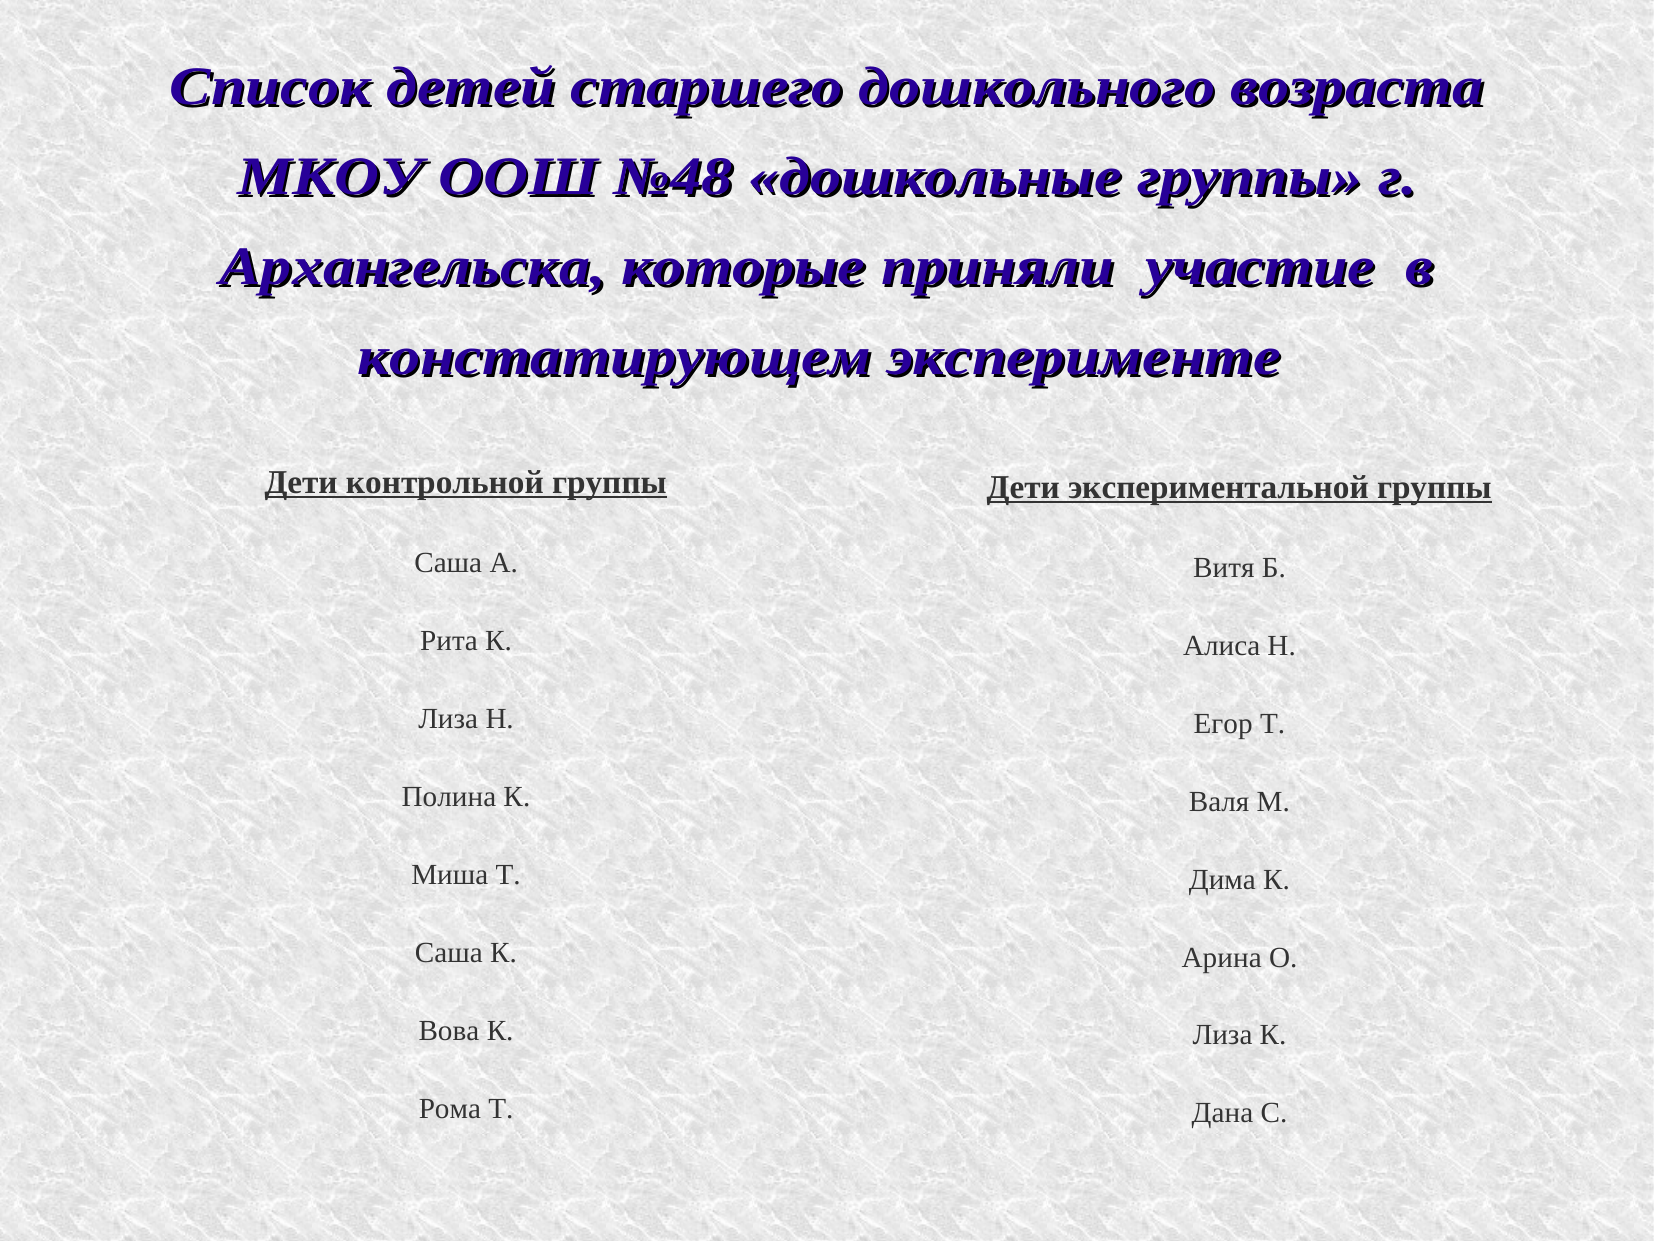

# Список детей старшего дошкольного возраста МКОУ ООШ №48 «дошкольные группы» г. Архангельска, которые приняли участие в констатирующем эксперименте
Дети контрольной группы
Саша А.
Рита К.
Лиза Н.
Полина К.
Миша Т.
Саша К.
Вова К.
Рома Т.
Дети экспериментальной группы
Витя Б.
Алиса Н.
Егор Т.
Валя М.
Дима К.
Арина О.
Лиза К.
Дана С.